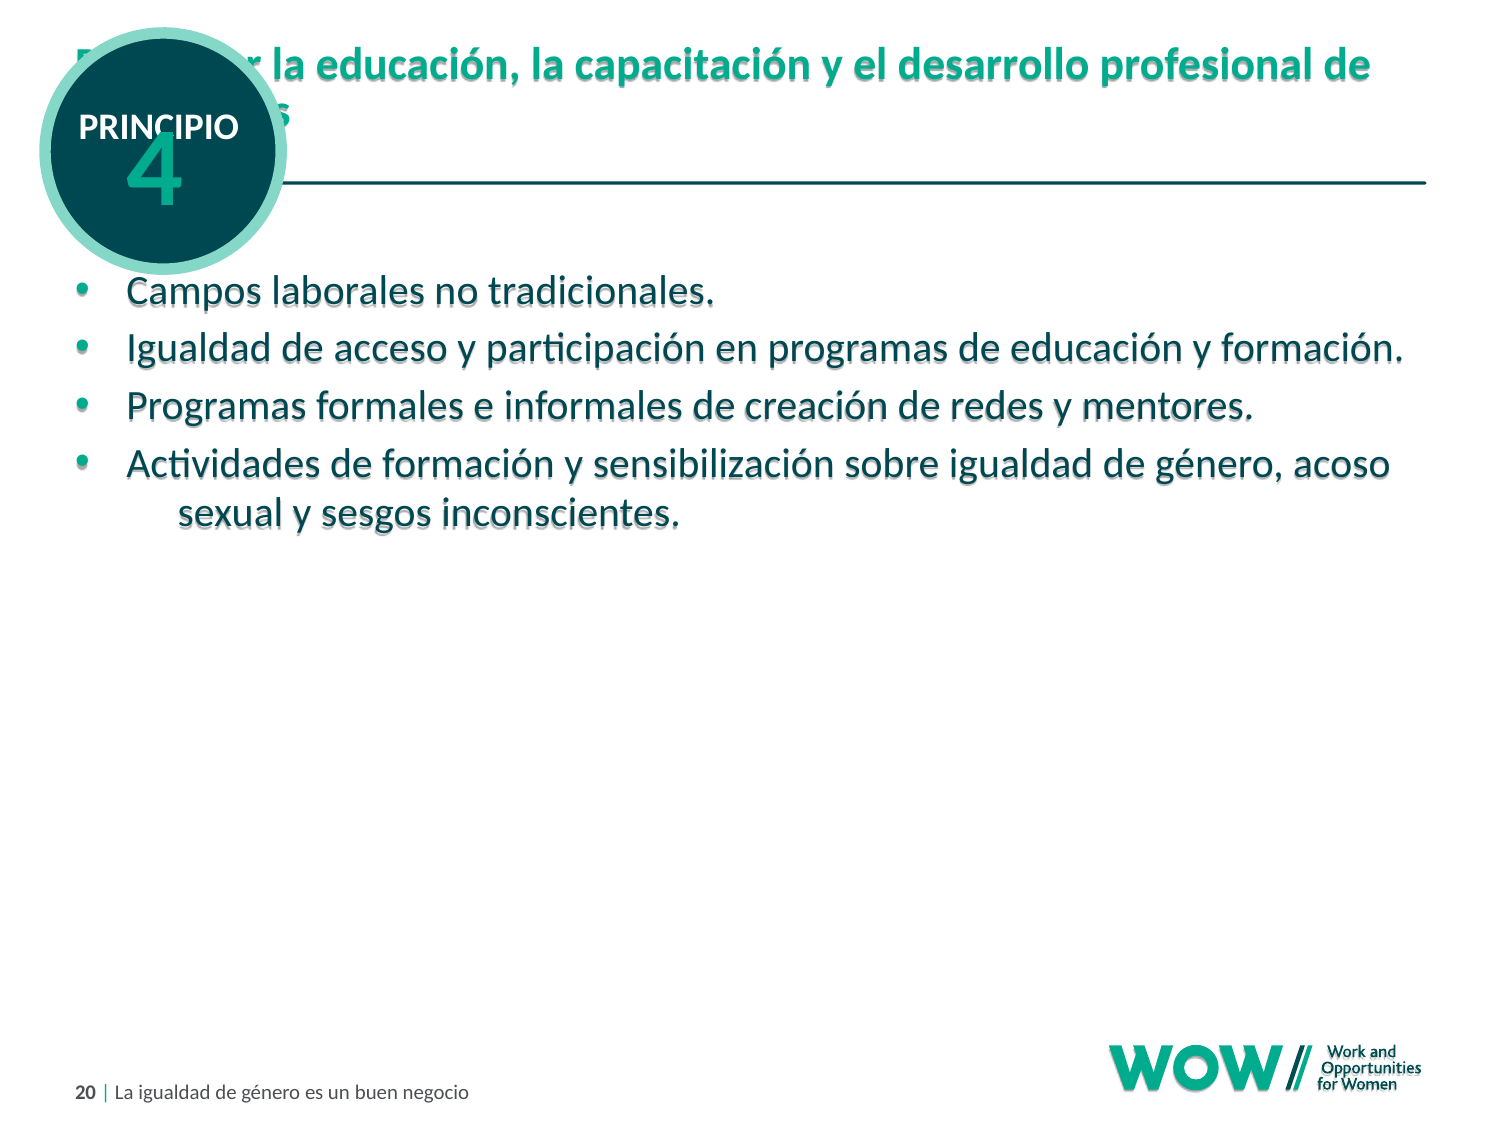

PRINCIPIO
4
Promover la educación, la capacitación y el desarrollo profesional de las mujeres
# Campos laborales no tradicionales.
Igualdad de acceso y participación en programas de educación y formación.
Programas formales e informales de creación de redes y mentores.
Actividades de formación y sensibilización sobre igualdad de género, acoso sexual y sesgos inconscientes.
20 | La igualdad de género es un buen negocio